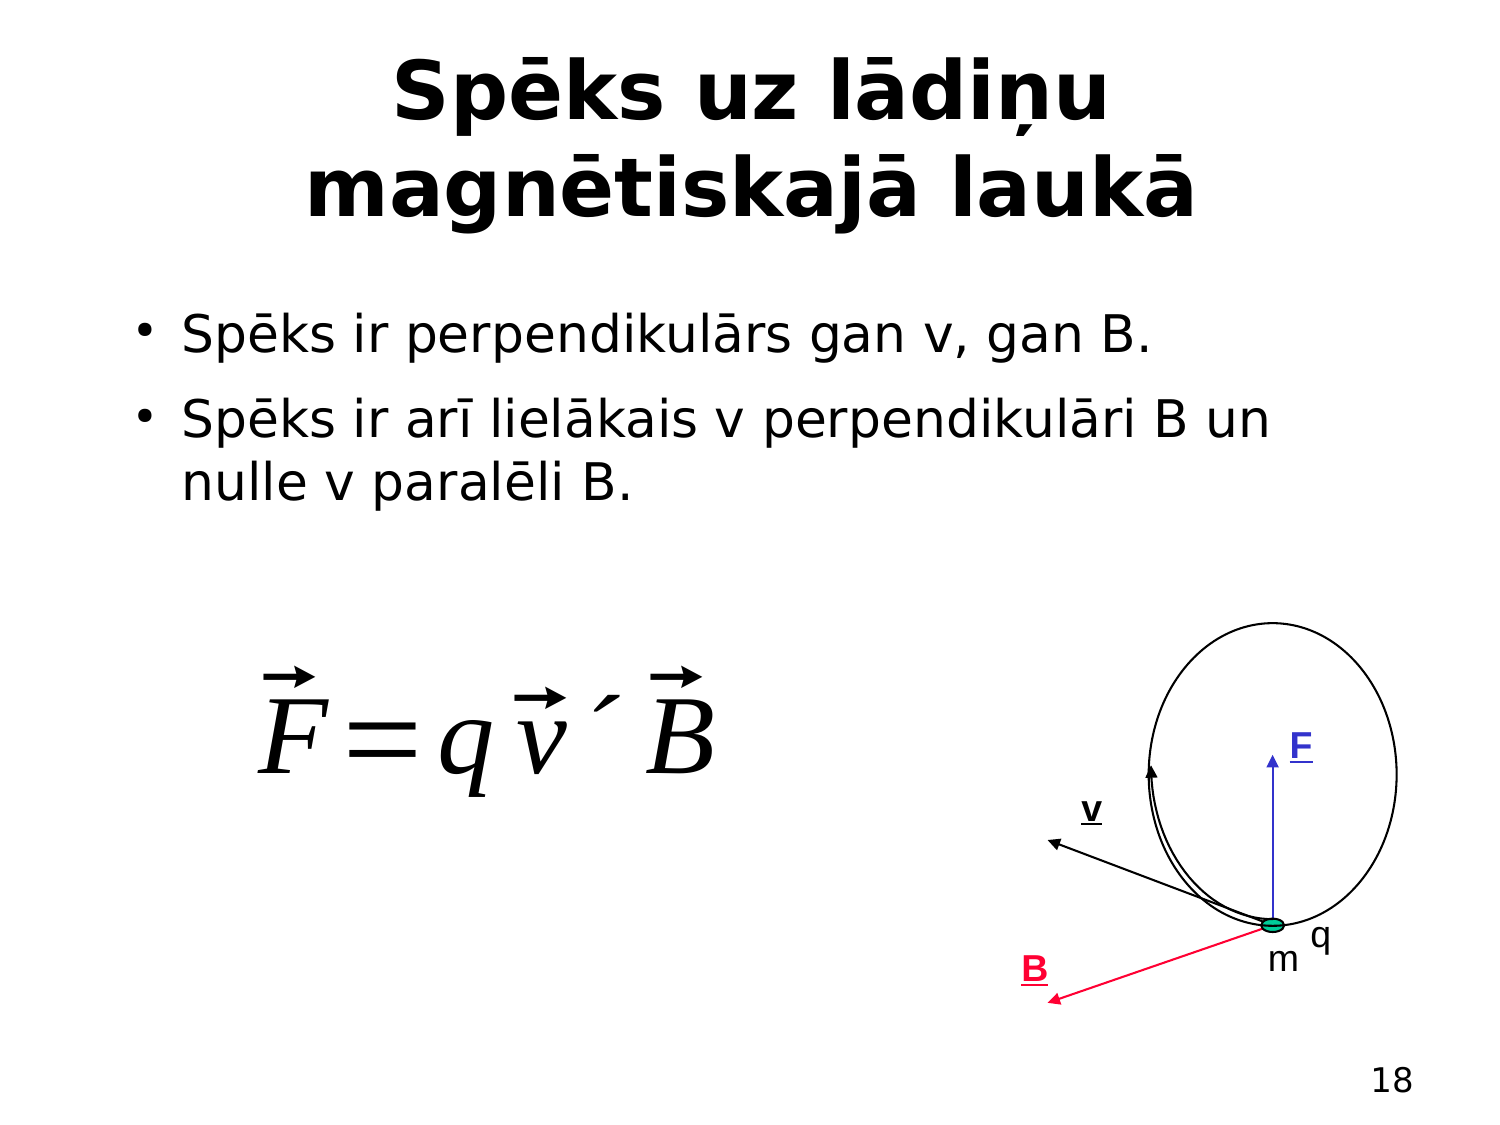

# Spēks uz lādiņu magnētiskajā laukā
Spēks ir perpendikulārs gan v, gan B.
Spēks ir arī lielākais v perpendikulāri B un nulle v paralēli B.
F
v
q
m
B